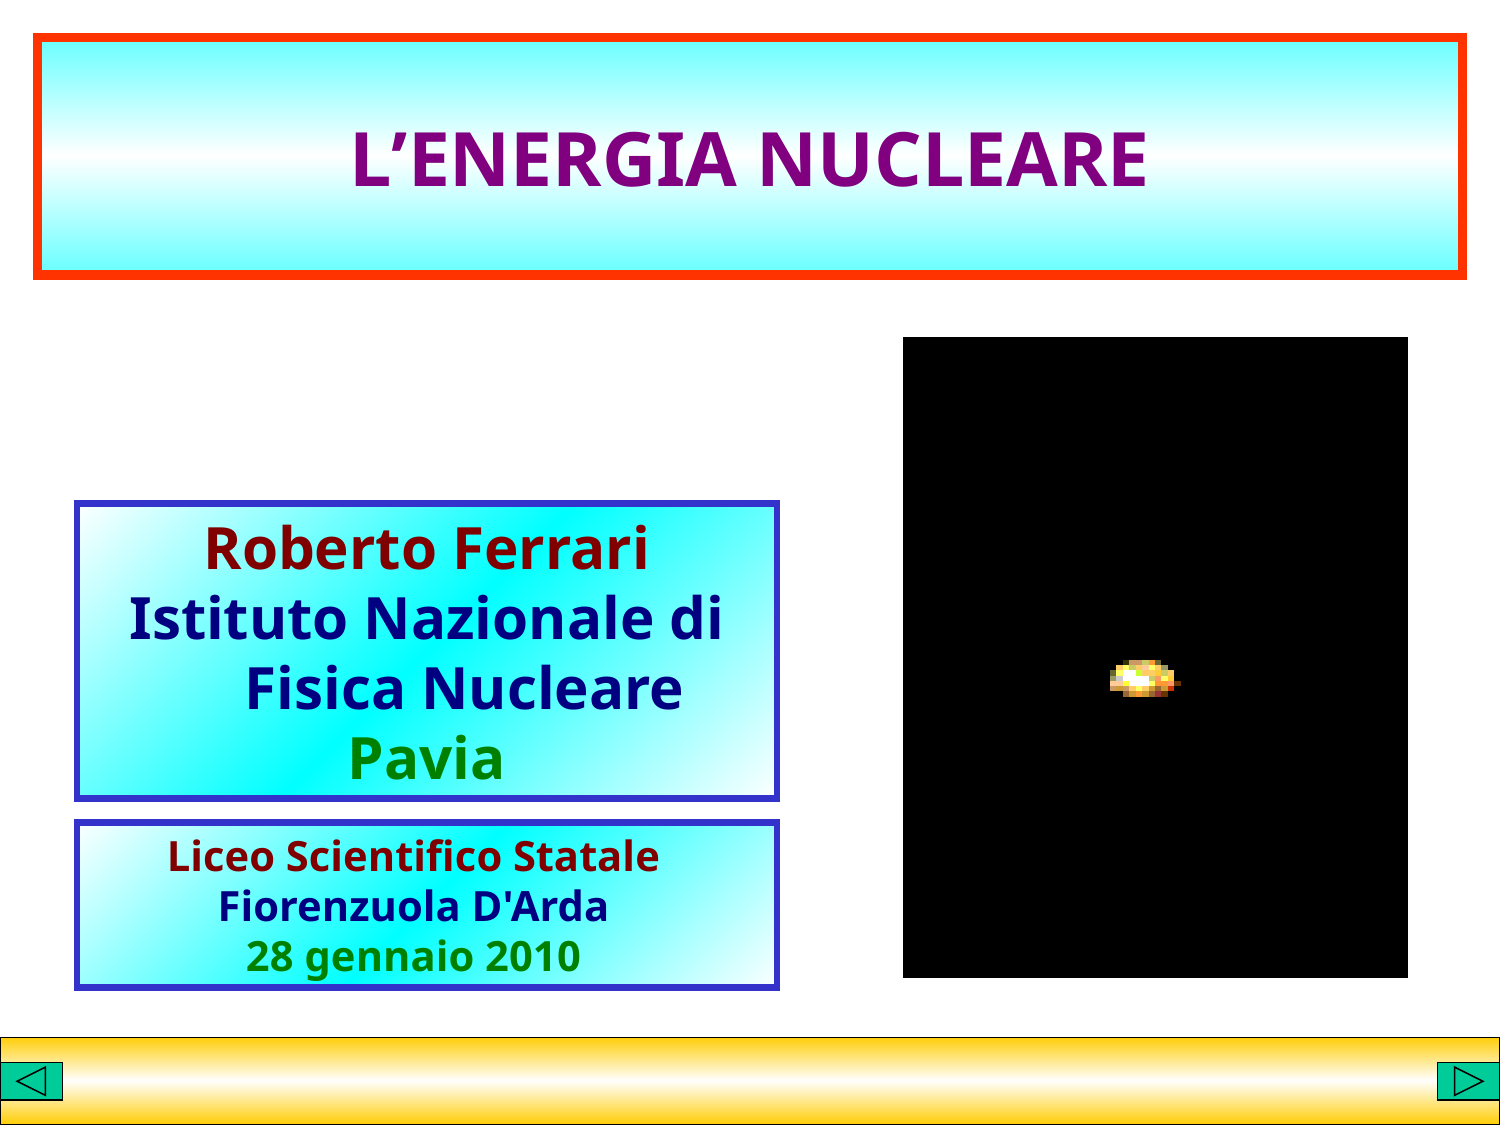

# L’ENERGIA NUCLEARE
Roberto Ferrari
Istituto Nazionale di Fisica Nucleare
Pavia
Liceo Scientifico Statale
Fiorenzuola D'Arda
28 gennaio 2010